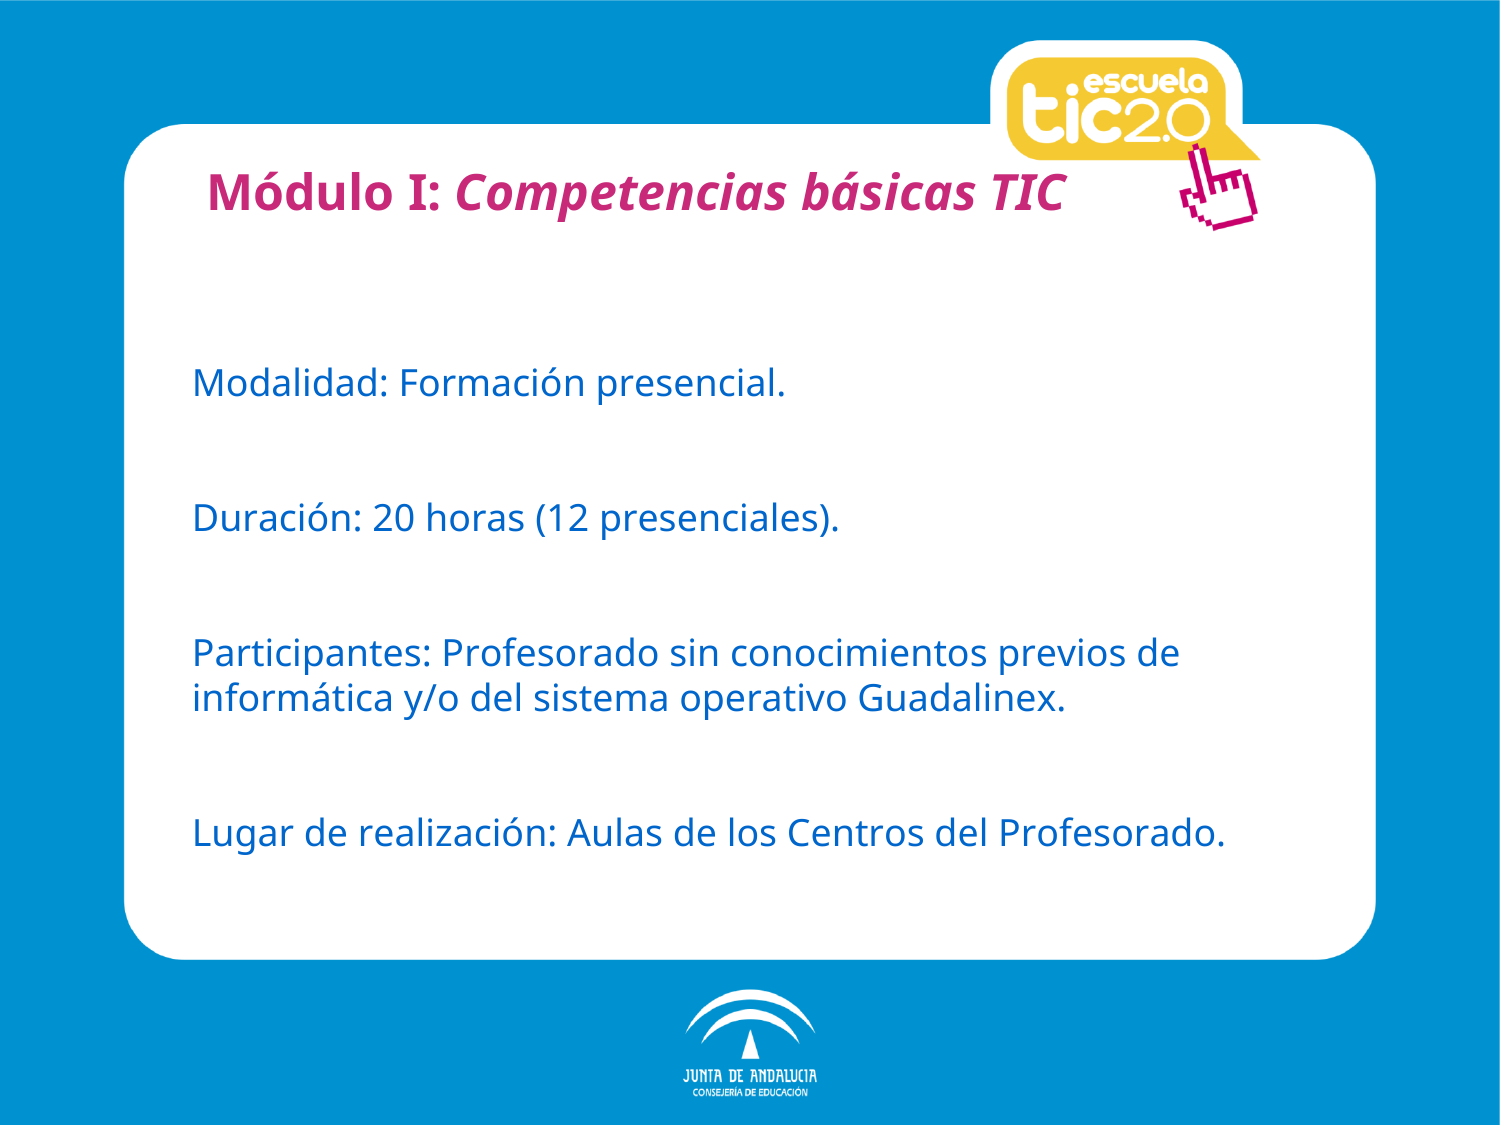

Módulo I: Competencias básicas TIC
Modalidad: Formación presencial.
Duración: 20 horas (12 presenciales).
Participantes: Profesorado sin conocimientos previos de informática y/o del sistema operativo Guadalinex.
Lugar de realización: Aulas de los Centros del Profesorado.